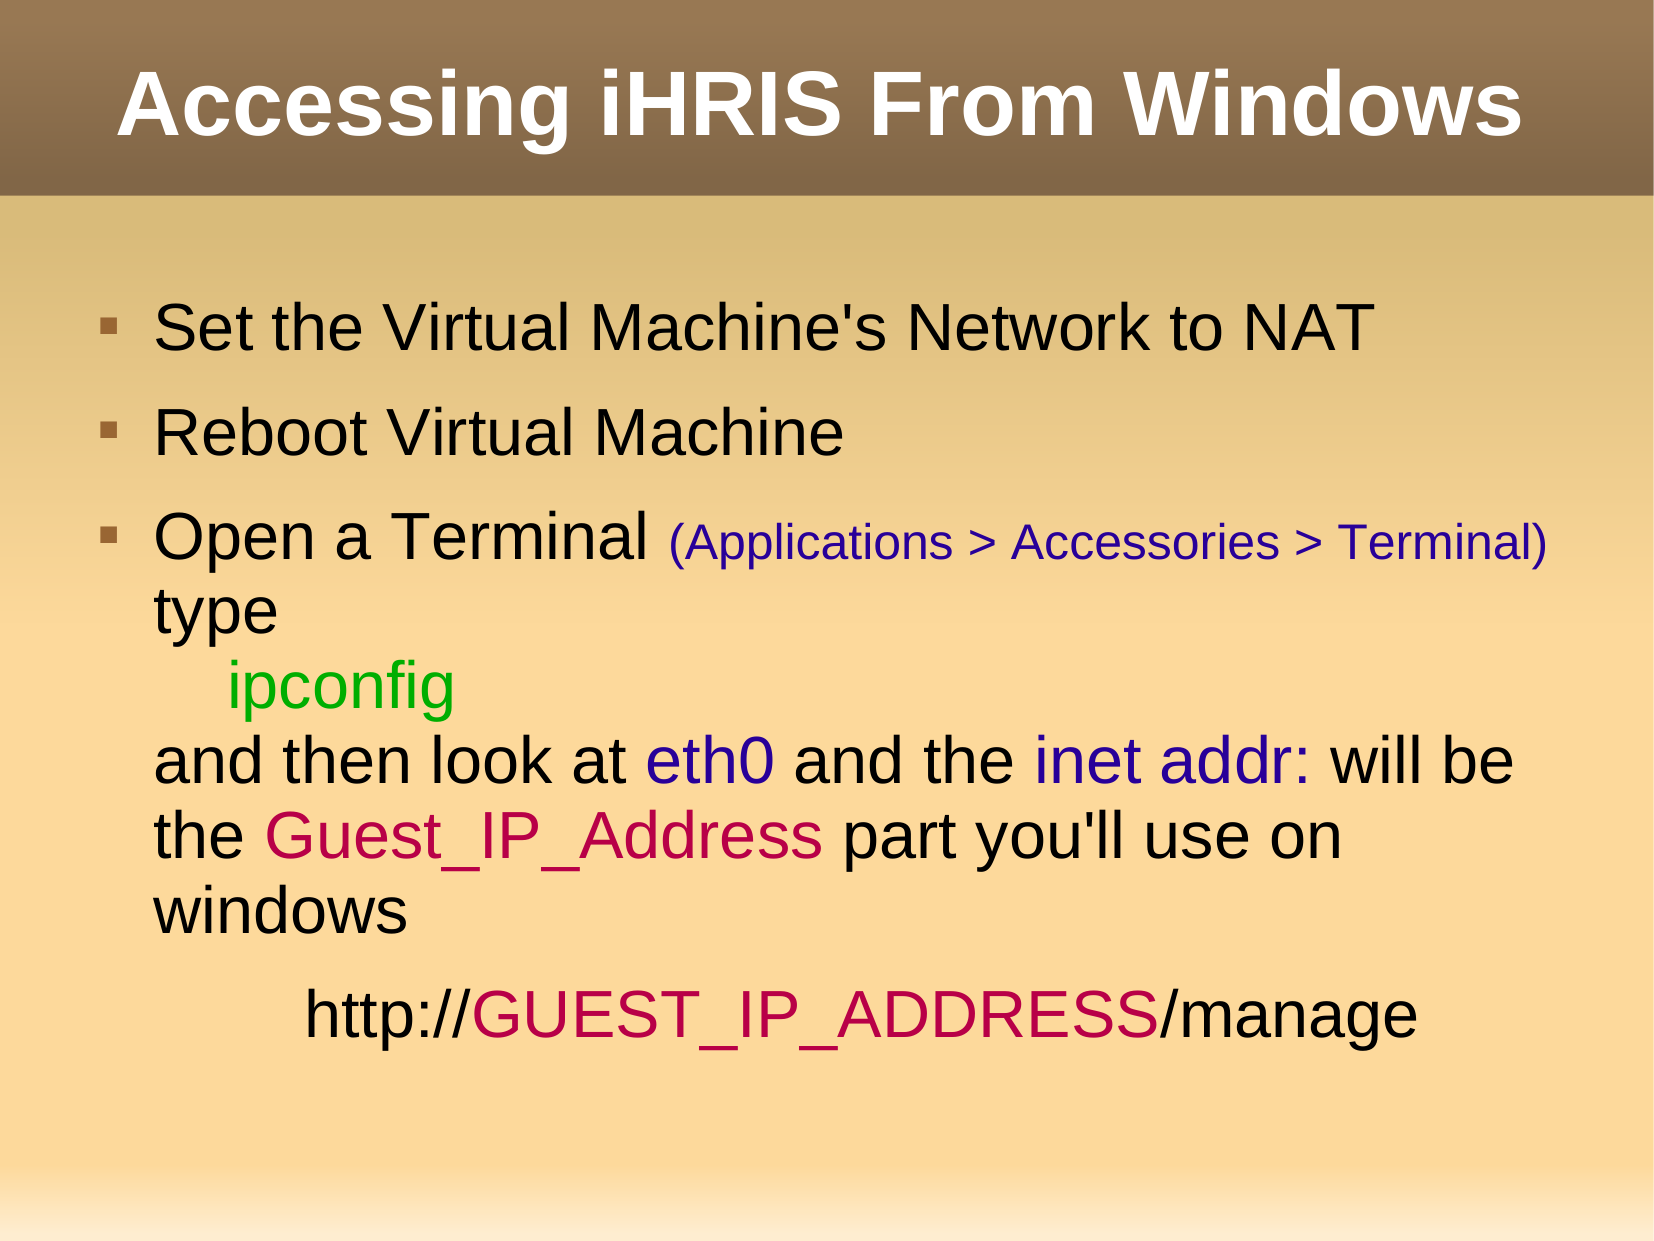

# Accessing iHRIS From Windows
Set the Virtual Machine's Network to NAT
Reboot Virtual Machine
Open a Terminal (Applications > Accessories > Terminal) type
	ipconfig
and then look at eth0 and the inet addr: will be the Guest_IP_Address part you'll use on windows
http://GUEST_IP_ADDRESS/manage